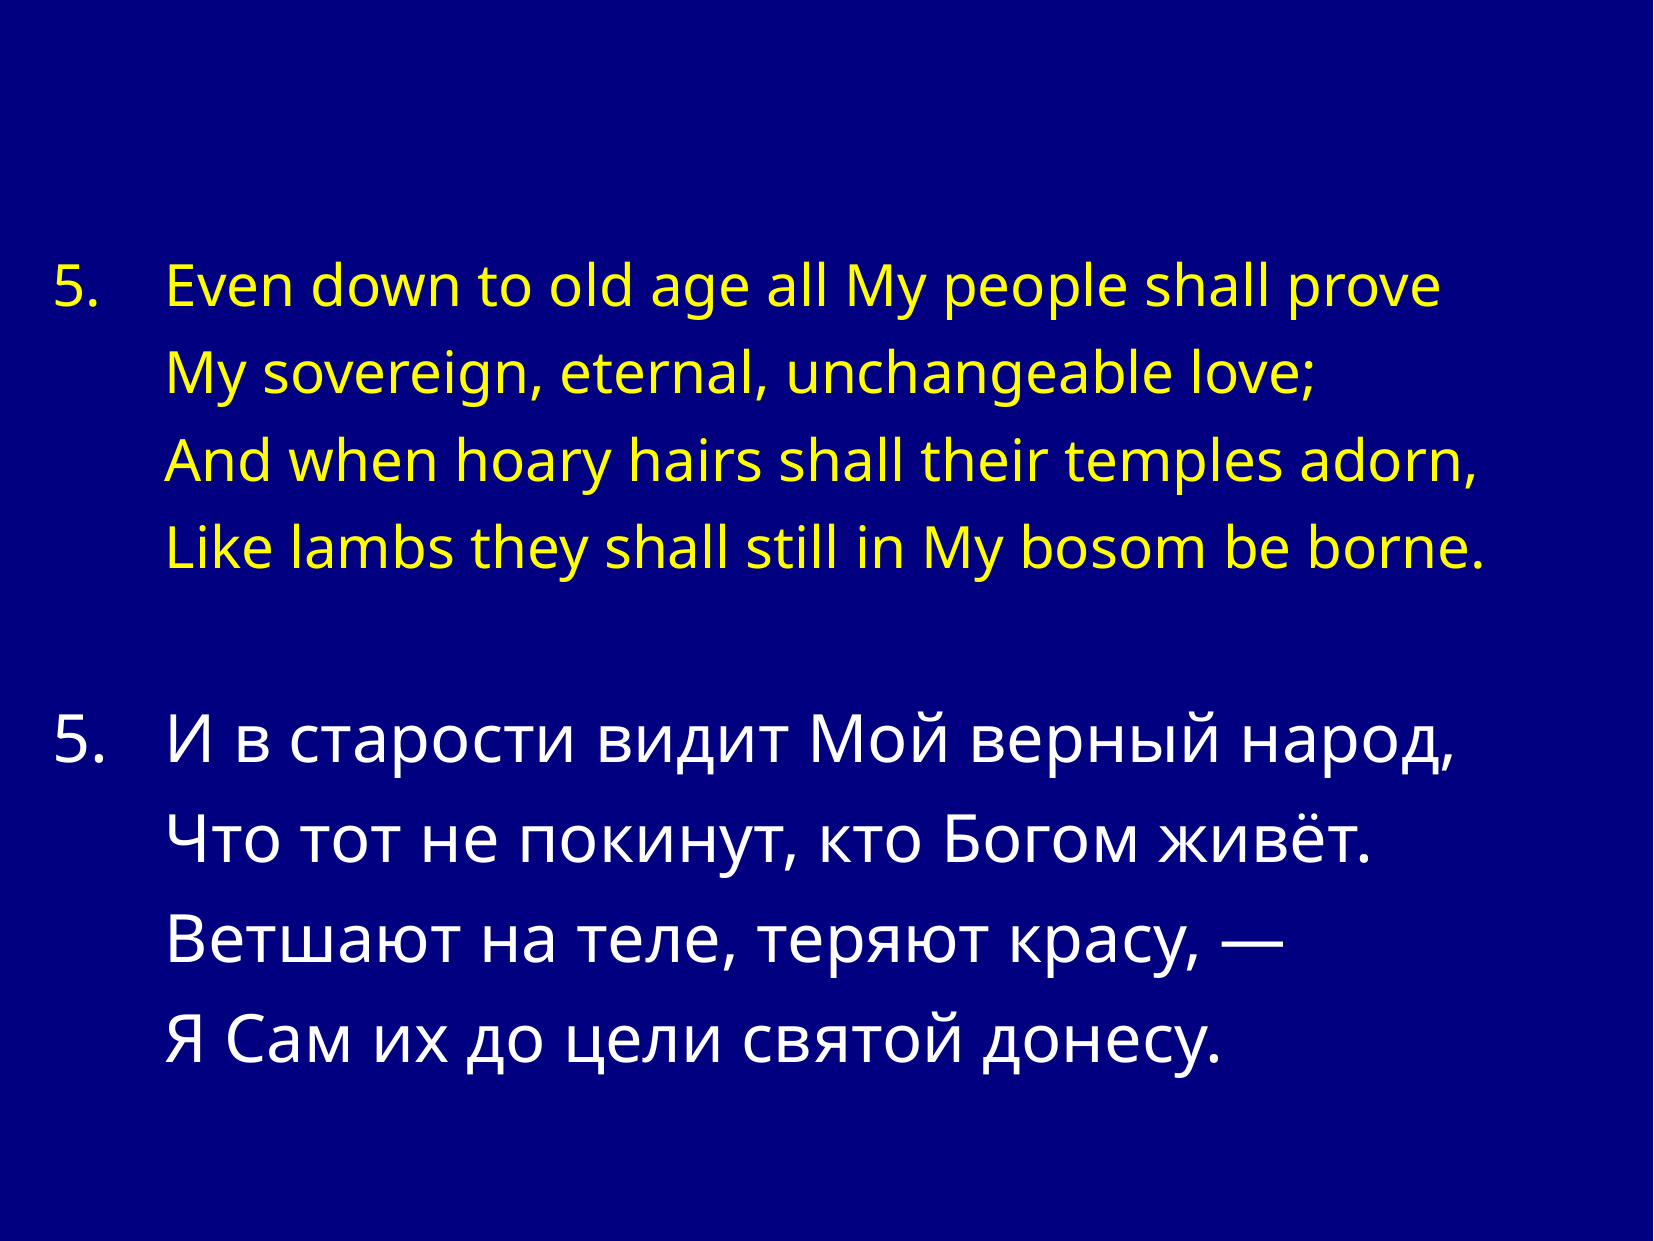

5.	Even down to old age all My people shall prove
	My sovereign, eternal, unchangeable love;
	And when hoary hairs shall their temples adorn,
	Like lambs they shall still in My bosom be borne.
5.	И в старости видит Мой верный народ,
	Что тот не покинут, кто Богом живёт.
	Ветшают на теле, теряют красу, —
	Я Сам их до цели святой донесу.